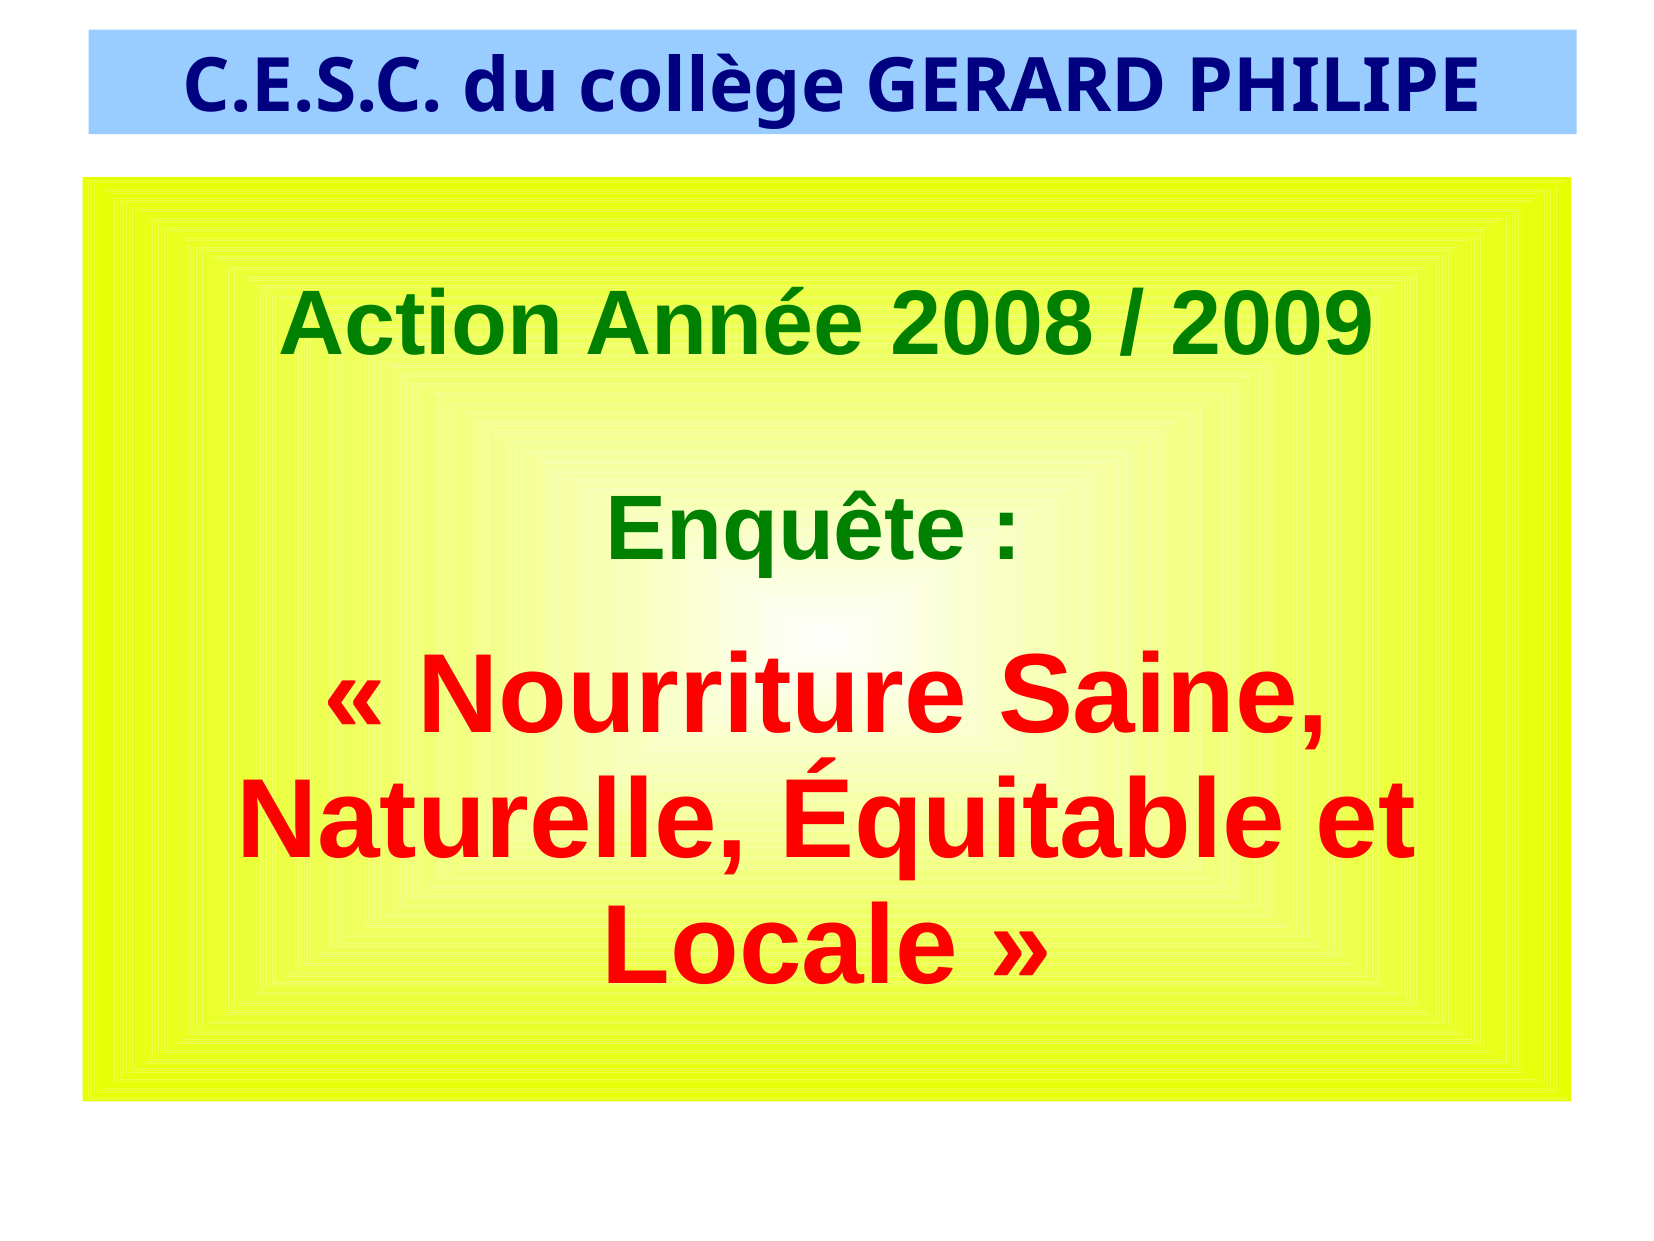

# C.E.S.C. du collège GERARD PHILIPE
Action Année 2008 / 2009
Enquête :
« Nourriture Saine, Naturelle, Équitable et Locale »